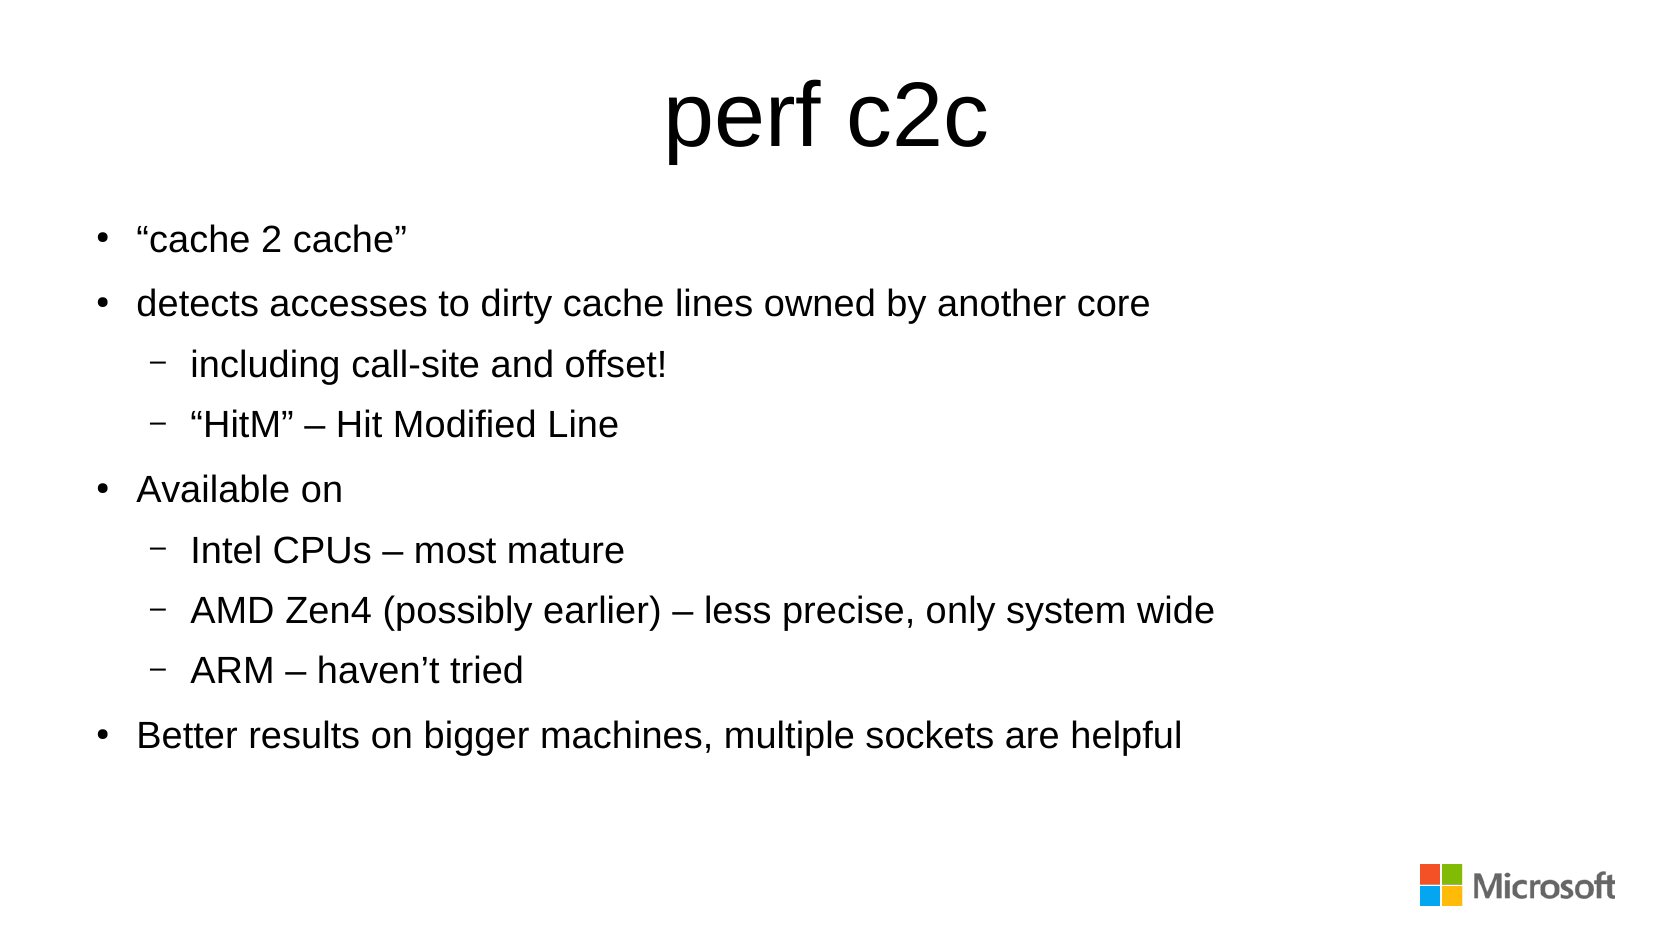

# perf c2c
“cache 2 cache”
detects accesses to dirty cache lines owned by another core
including call-site and offset!
“HitM” – Hit Modified Line
Available on
Intel CPUs – most mature
AMD Zen4 (possibly earlier) – less precise, only system wide
ARM – haven’t tried
Better results on bigger machines, multiple sockets are helpful